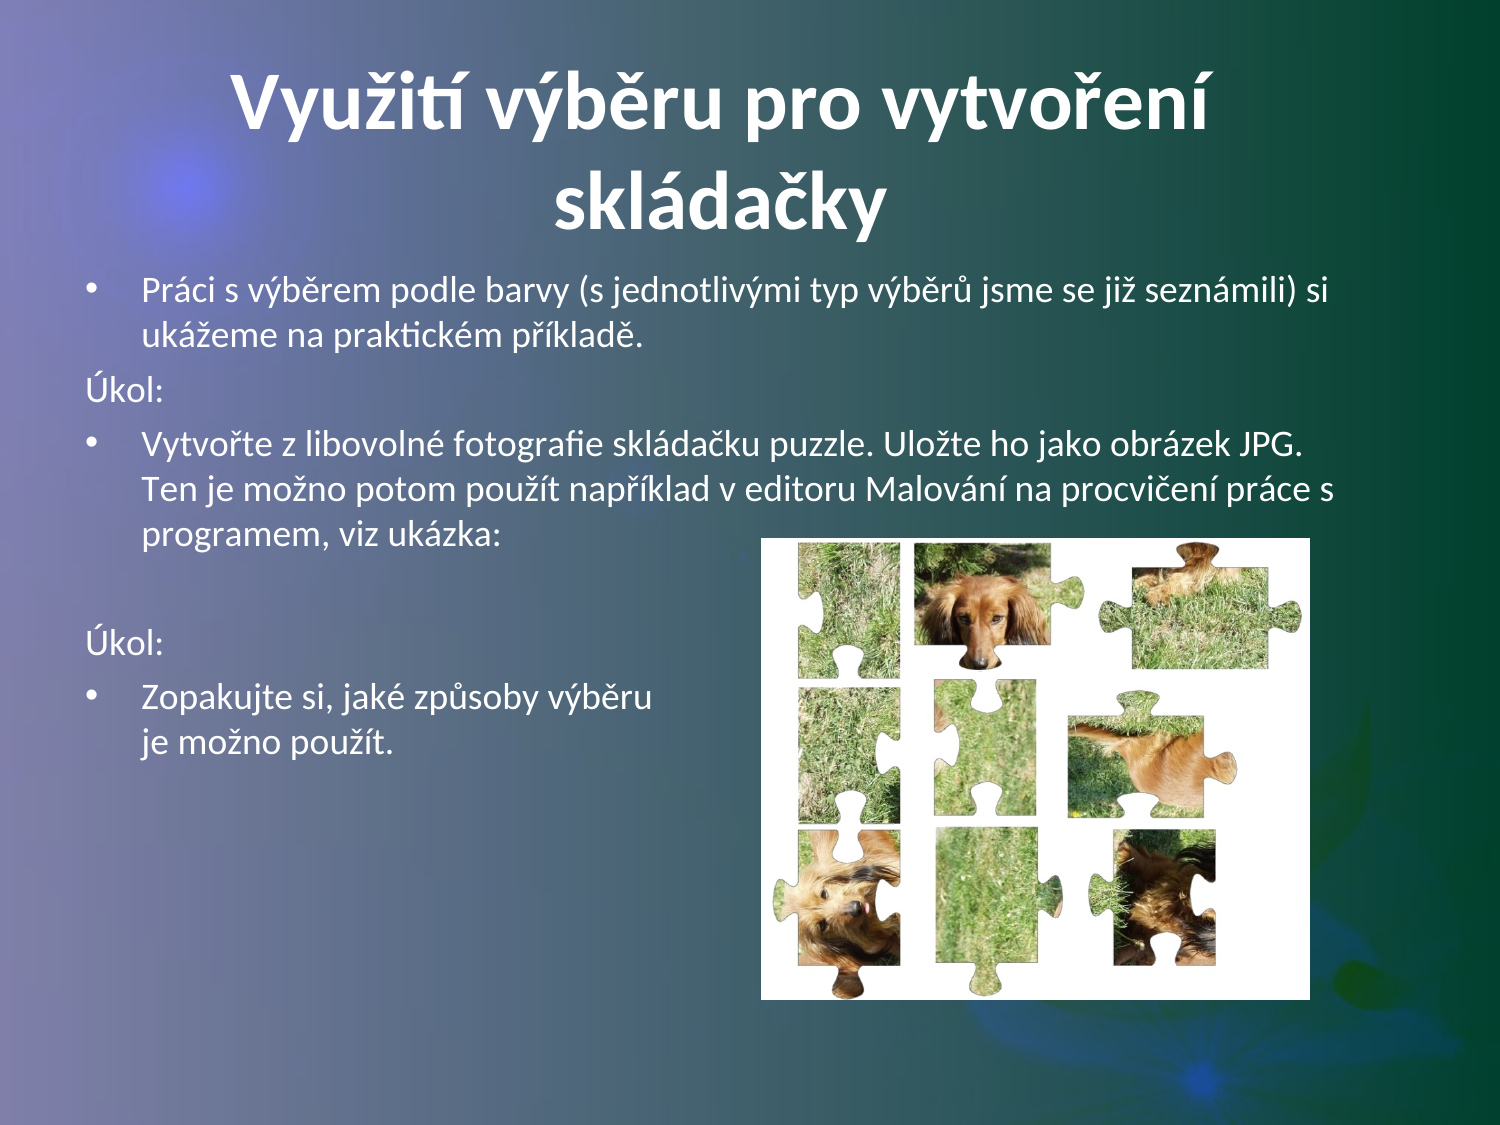

Využití výběru pro vytvoření skládačky
# Práci s výběrem podle barvy (s jednotlivými typ výběrů jsme se již seznámili) si ukážeme na praktickém příkladě.
Úkol:
Vytvořte z libovolné fotografie skládačku puzzle. Uložte ho jako obrázek JPG. Ten je možno potom použít například v editoru Malování na procvičení práce s programem, viz ukázka:
Úkol:
Zopakujte si, jaké způsoby výběru
je možno použít.